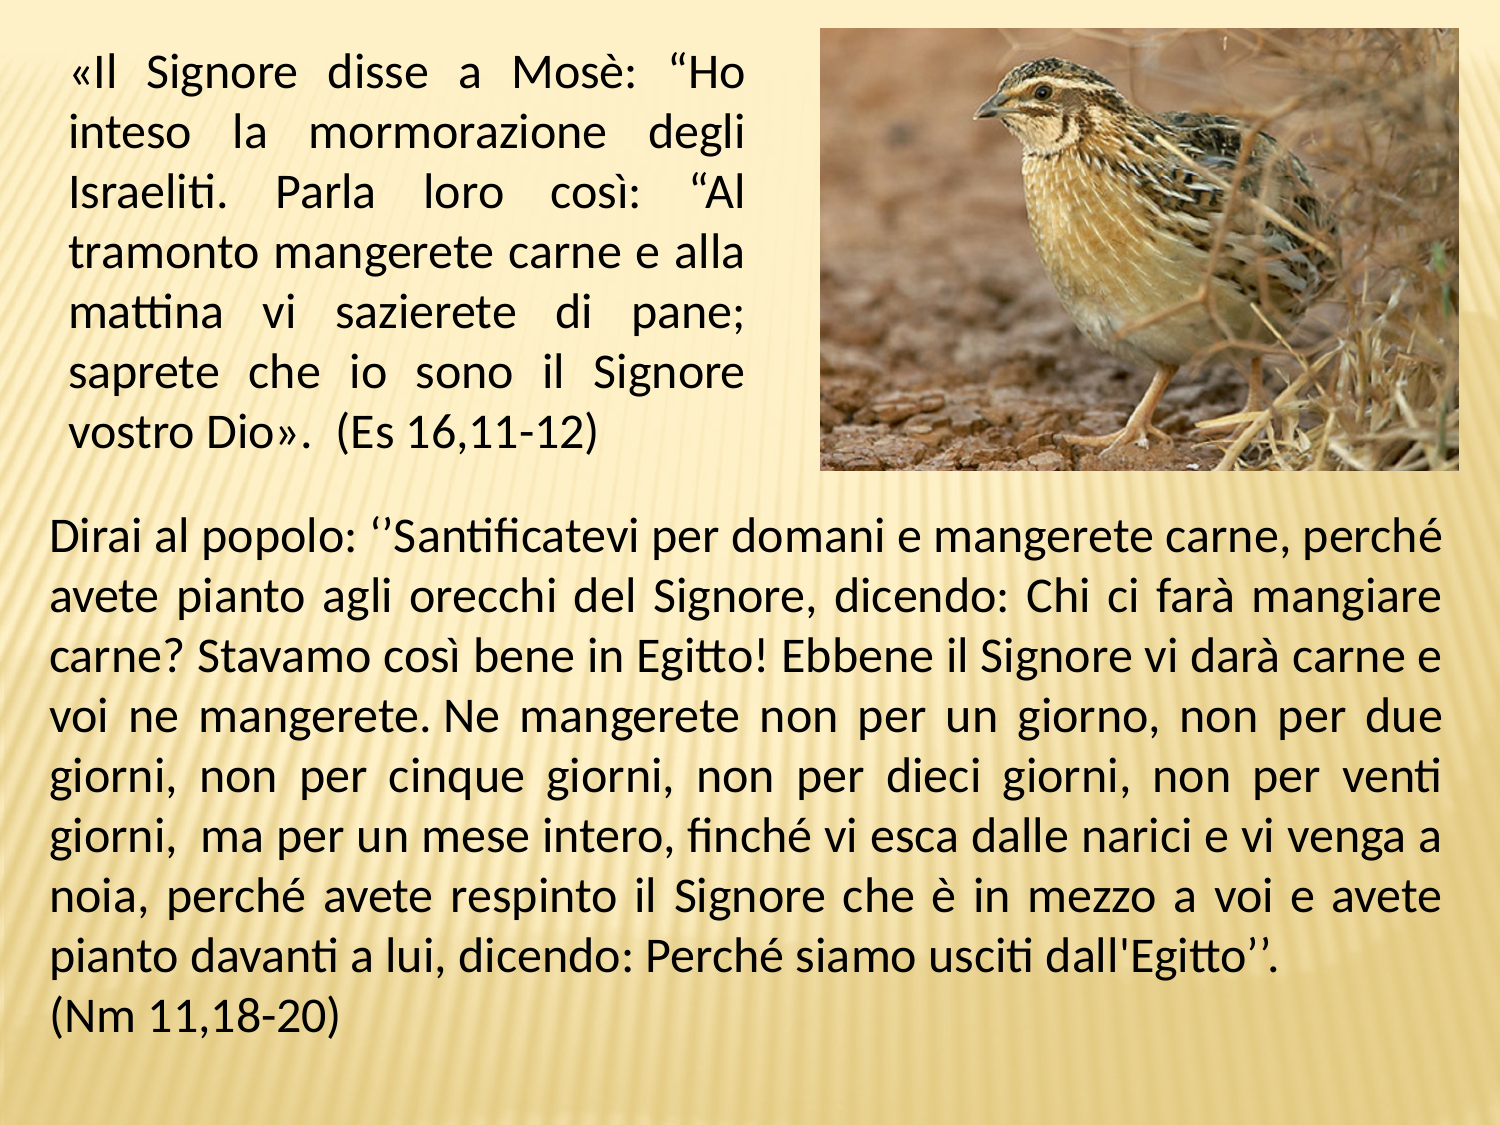

«Il Signore disse a Mosè: “Ho inteso la mormorazione degli Israeliti. Parla loro così: “Al tramonto mangerete carne e alla mattina vi sazierete di pane; saprete che io sono il Signore vostro Dio». (Es 16,11-12)
Dirai al popolo: ‘’Santificatevi per domani e mangerete carne, perché avete pianto agli orecchi del Signore, dicendo: Chi ci farà mangiare carne? Stavamo così bene in Egitto! Ebbene il Signore vi darà carne e voi ne mangerete. Ne mangerete non per un giorno, non per due giorni, non per cinque giorni, non per dieci giorni, non per venti giorni,  ma per un mese intero, finché vi esca dalle narici e vi venga a noia, perché avete respinto il Signore che è in mezzo a voi e avete pianto davanti a lui, dicendo: Perché siamo usciti dall'Egitto’’.
(Nm 11,18-20)